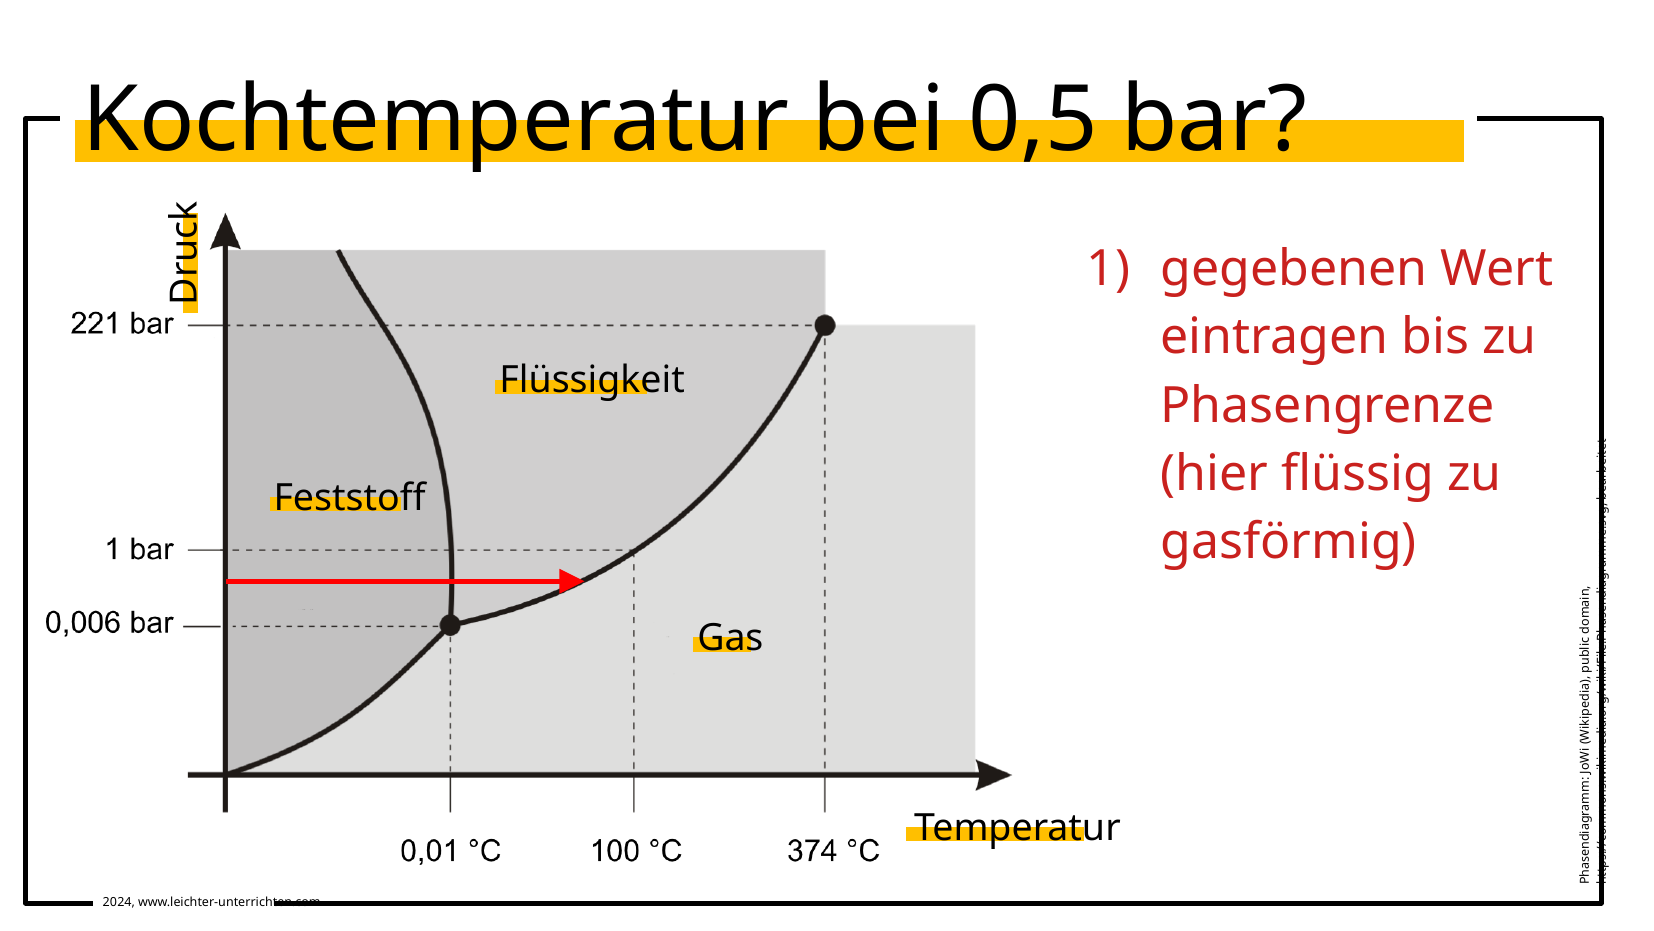

# Kochtemperatur bei 0,5 bar?
Druck
1)	gegebenen Wert
	eintragen bis zu
	Phasengrenze
	(hier flüssig zu
	gasförmig)
Flüssigkeit
Feststoff
Phasendiagramm: JoWi (Wikipedia), public domain, https://commons.wikimedia.org/wiki/File:Phasendiagramme.svg, bearbeitet
Gas
Temperatur